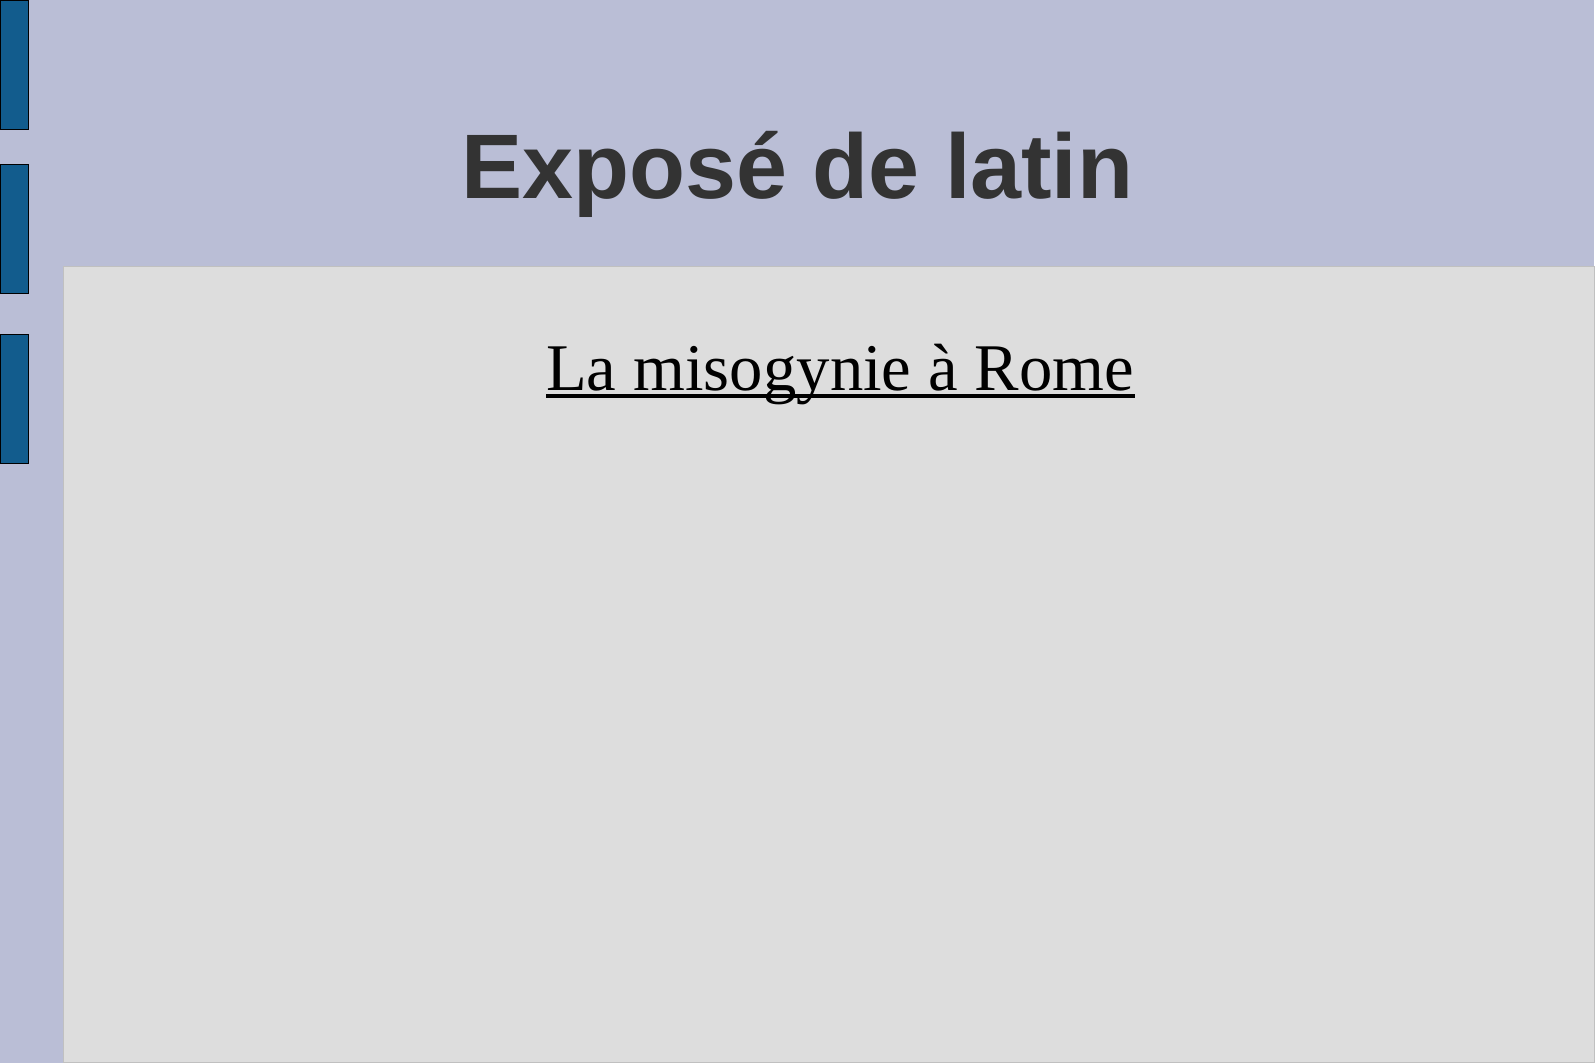

La misogynie à Rome
# Exposé de latin